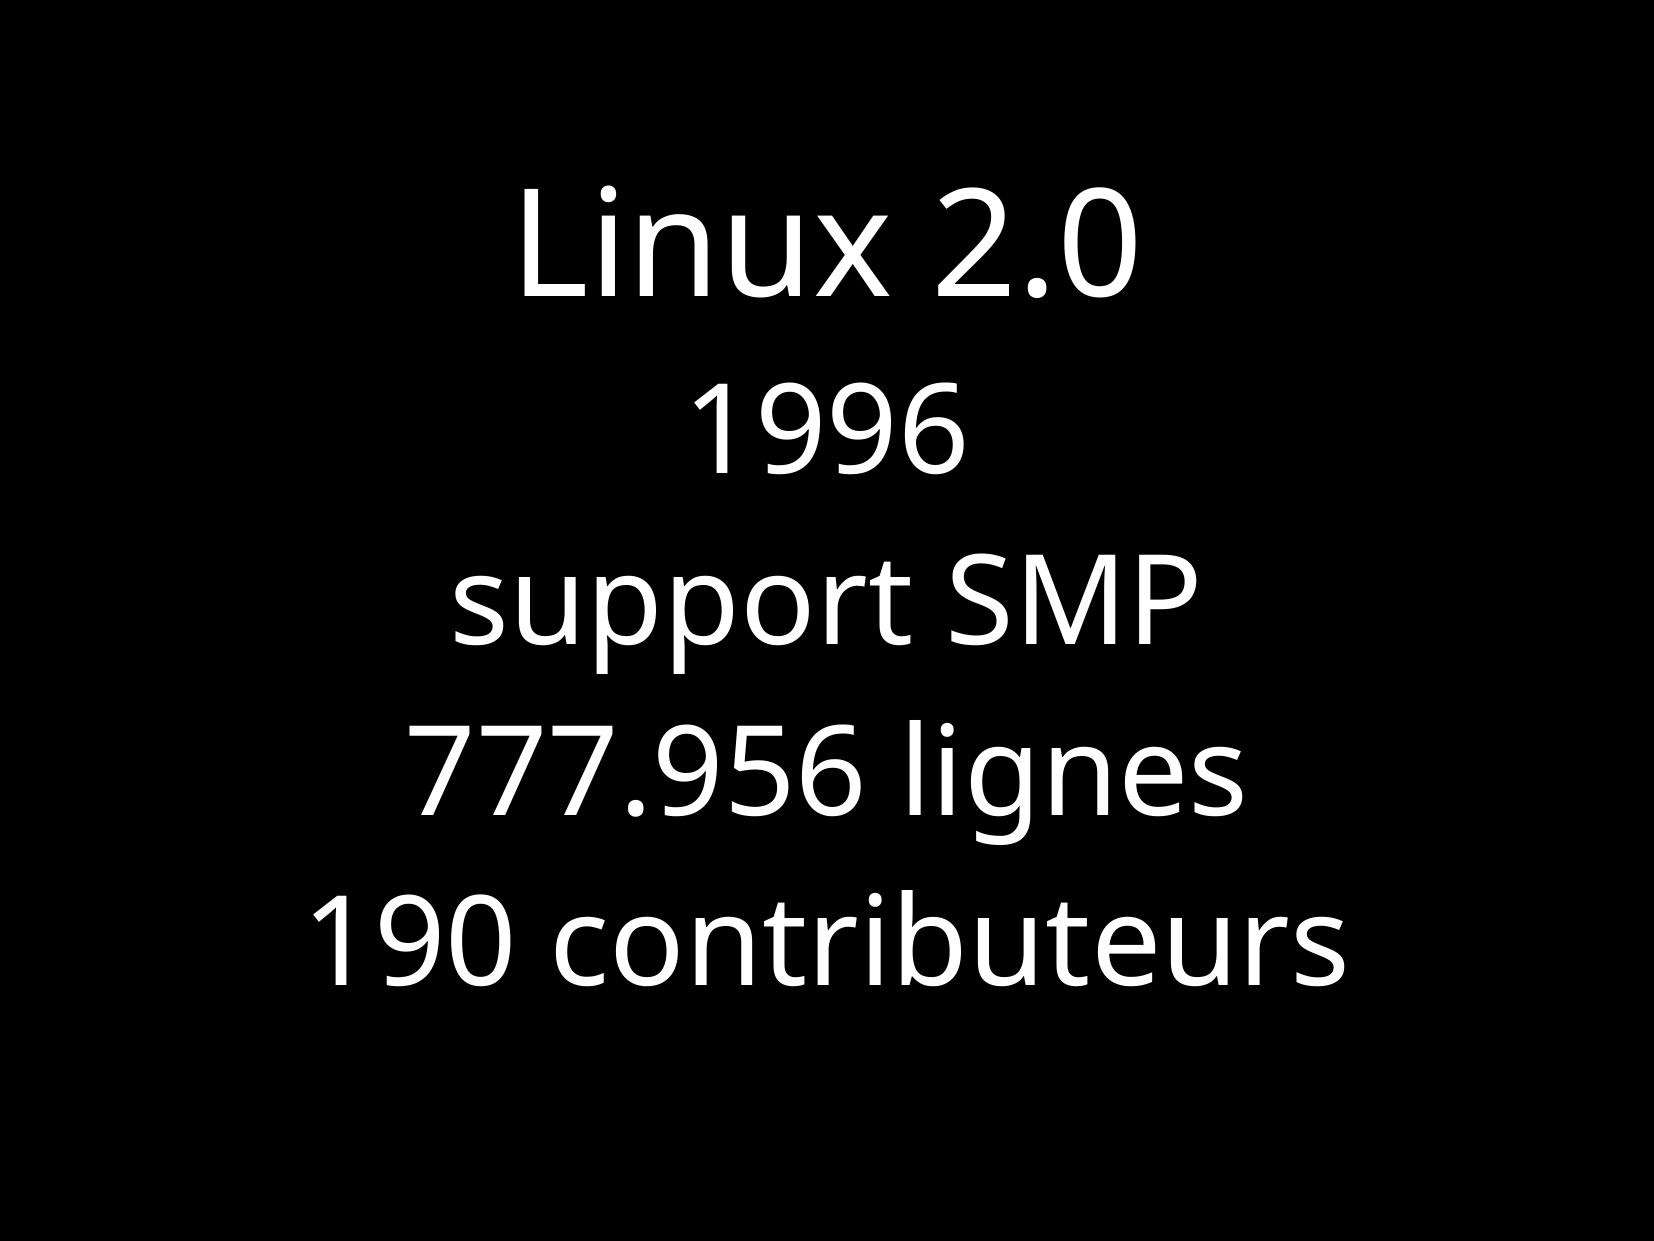

# Linux 2.0
1996
support SMP
777.956 lignes
190 contributeurs